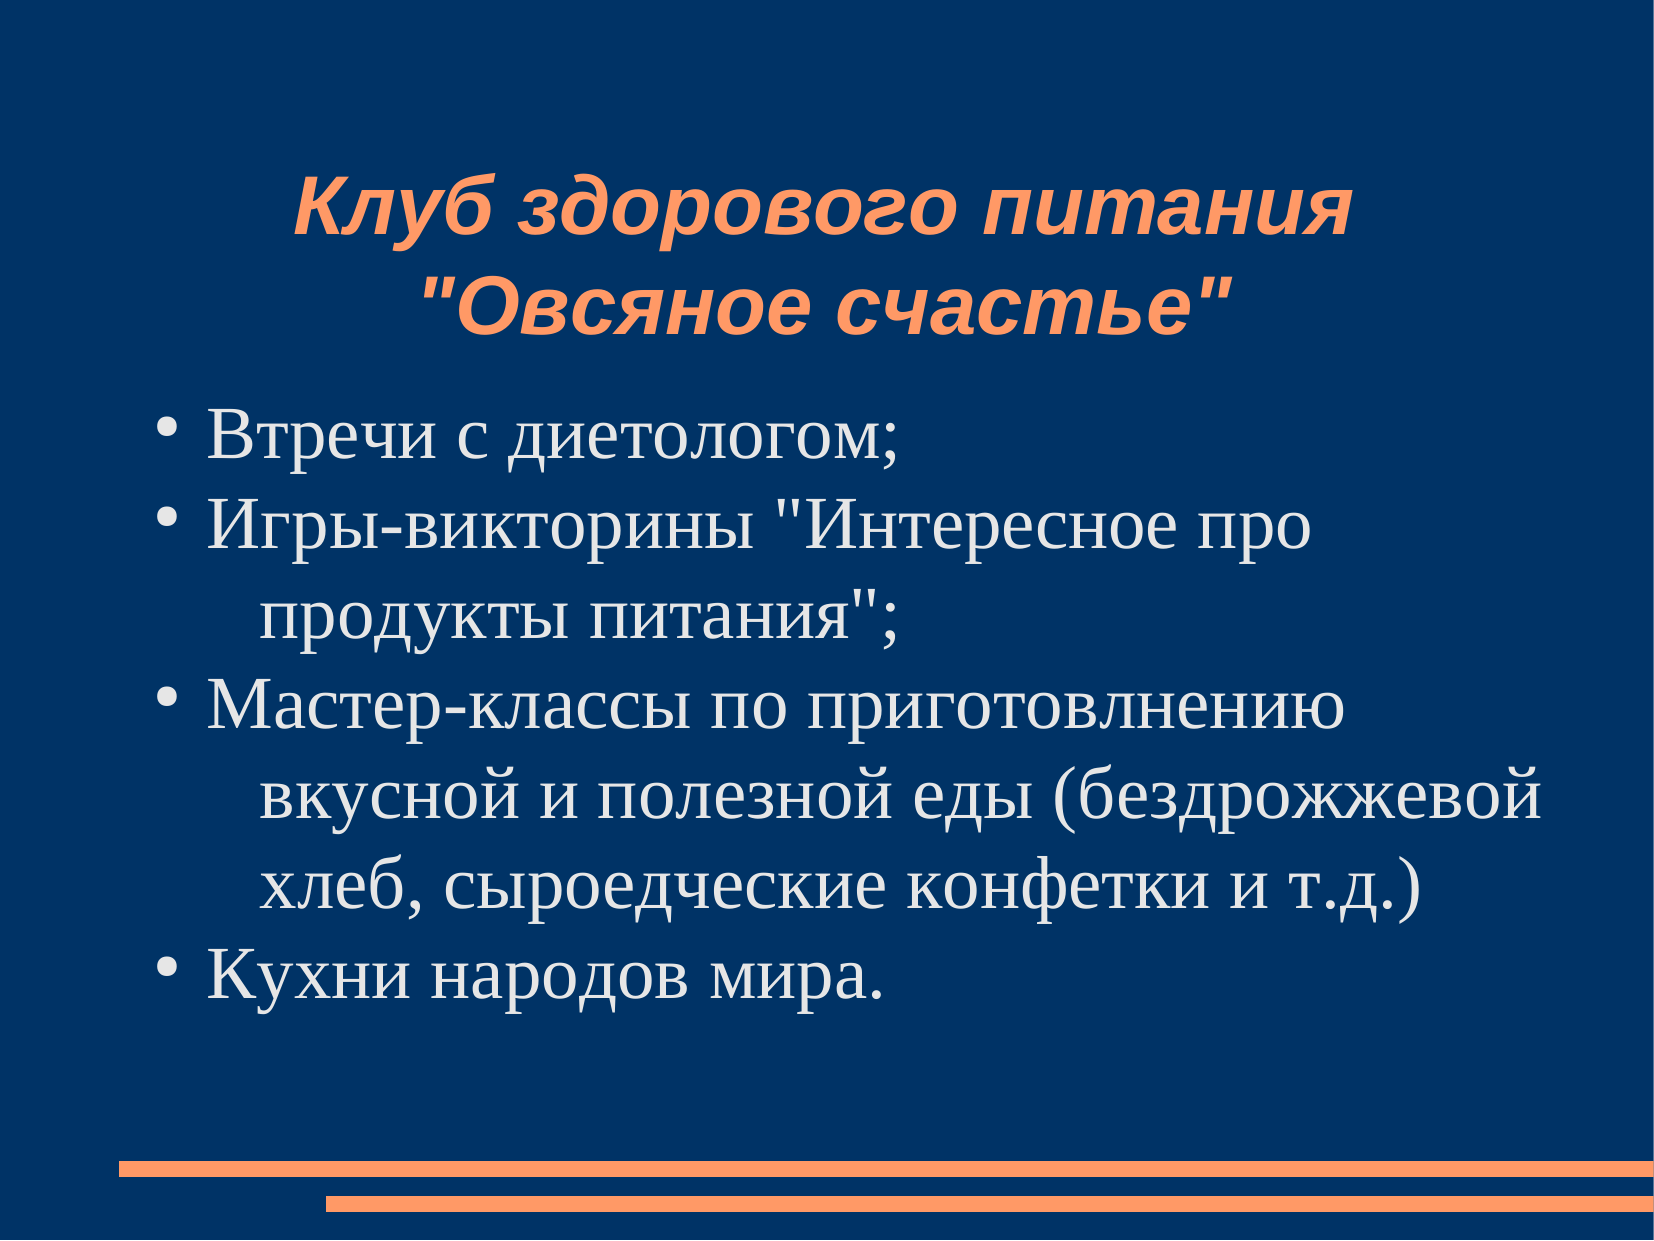

# Клуб здорового питания "Овсяное счастье"
Втречи с диетологом;
Игры-викторины "Интересное про продукты питания";
Мастер-классы по приготовлнению вкусной и полезной еды (бездрожжевой хлеб, сыроедческие конфетки и т.д.)
Кухни народов мира.